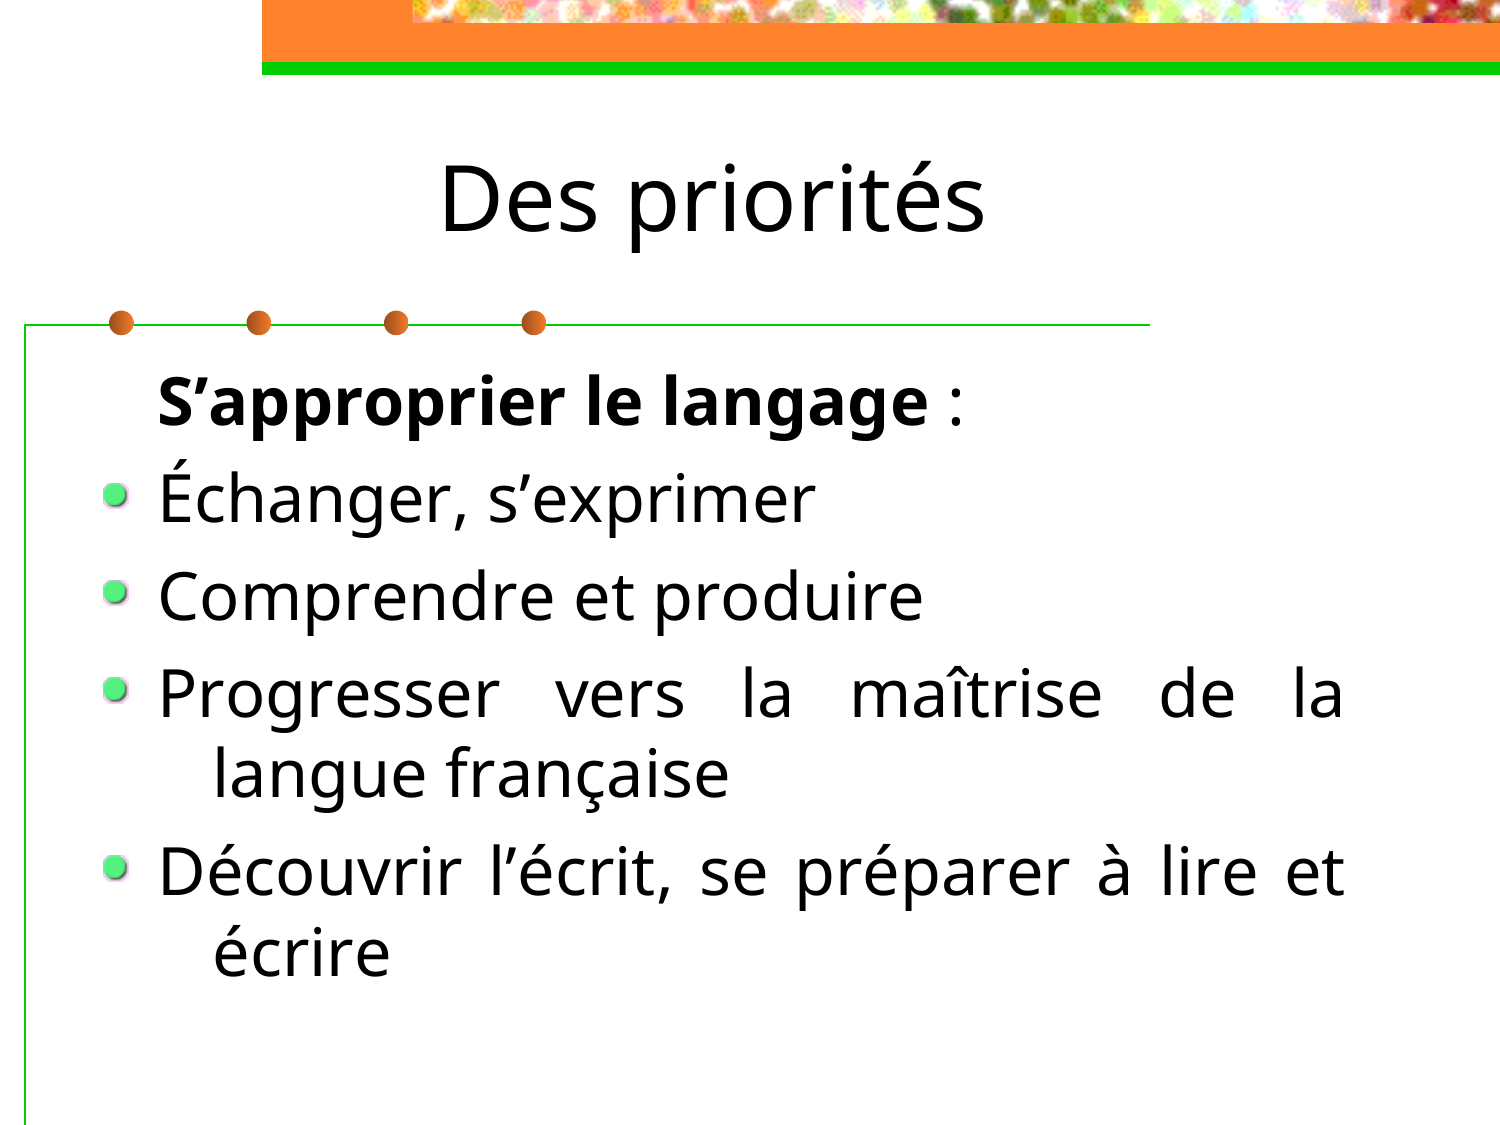

# Des priorités
S’approprier le langage :
Échanger, s’exprimer
Comprendre et produire
Progresser vers la maîtrise de la langue française
Découvrir l’écrit, se préparer à lire et écrire